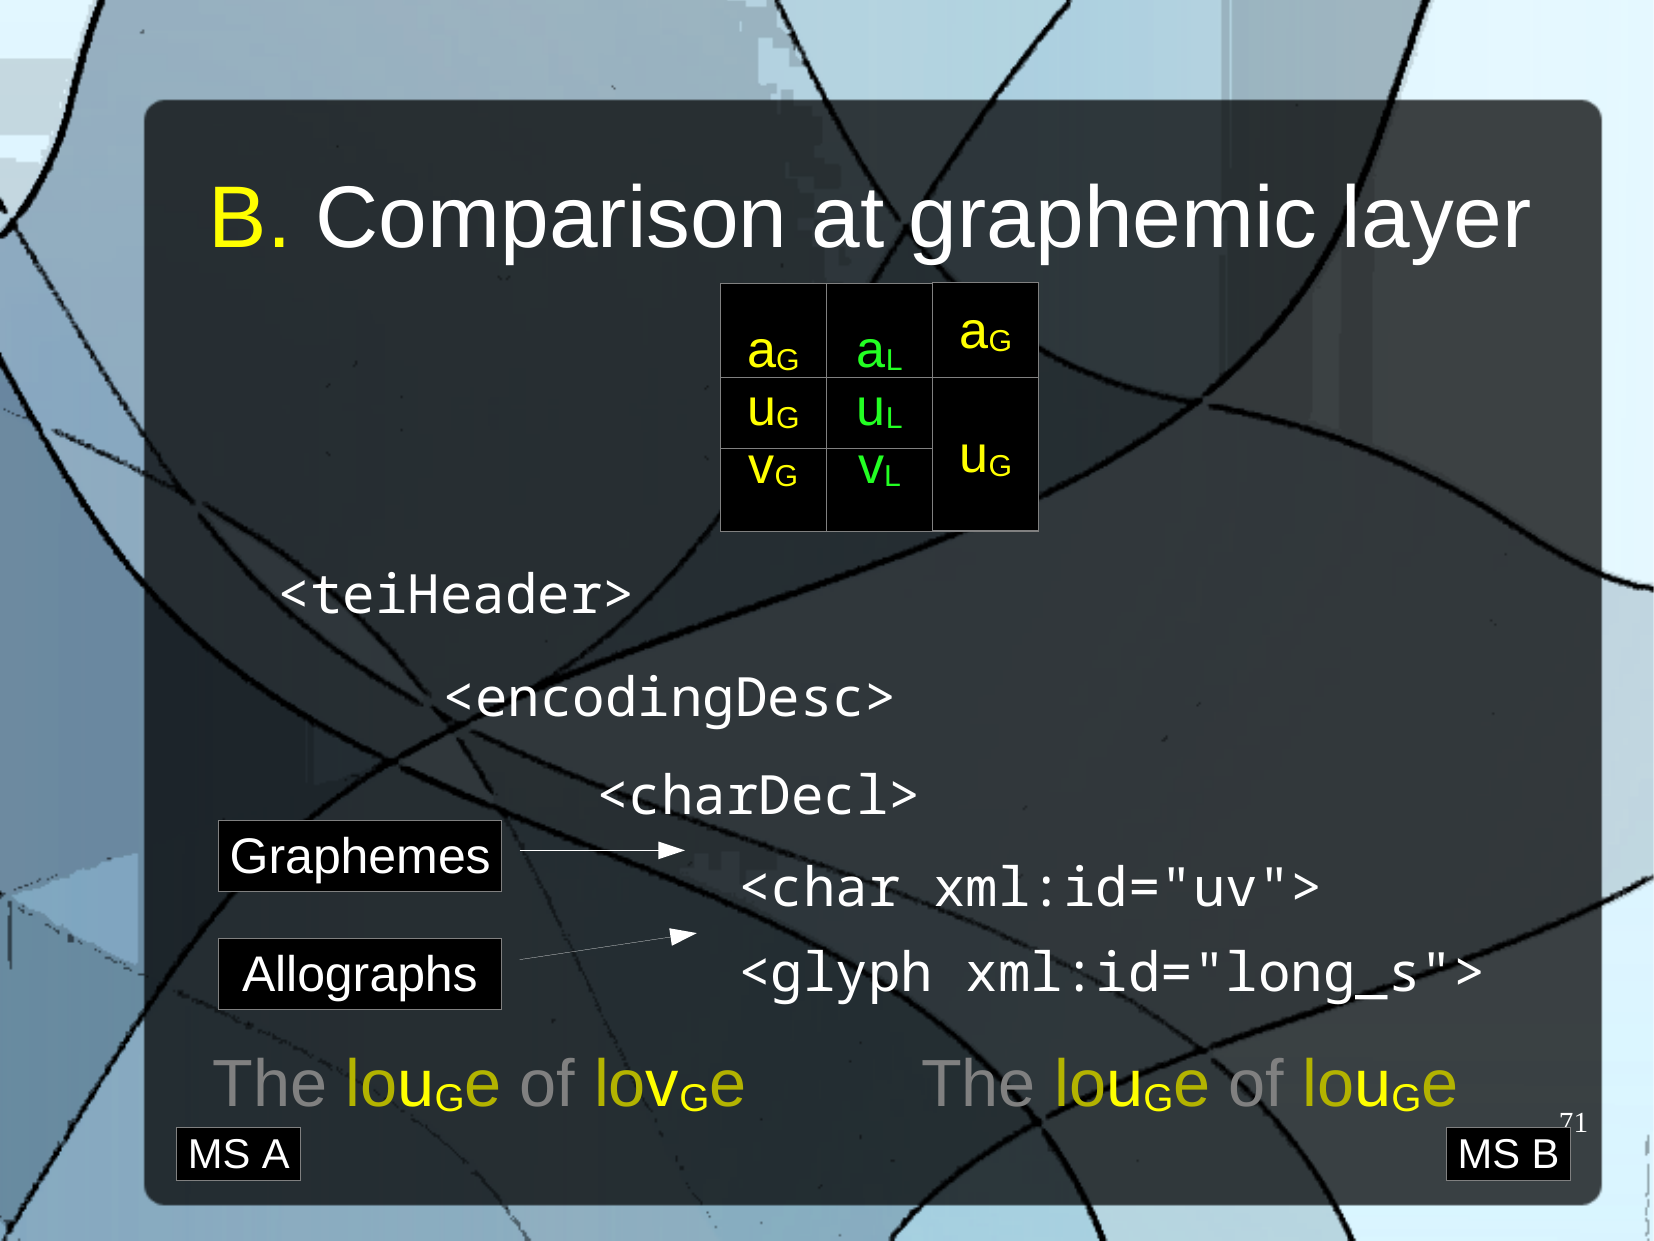

# B. Comparison at graphemic layer
aG
aG
uG
vG
aL
uL
vL
uG
<teiHeader>
<encodingDesc>
<charDecl>
<char xml:id="uv">
<glyph xml:id="long_s">
Graphemes
Allographs
The louGe of lovGe		The louGe of louGe
71
MS A
MS B